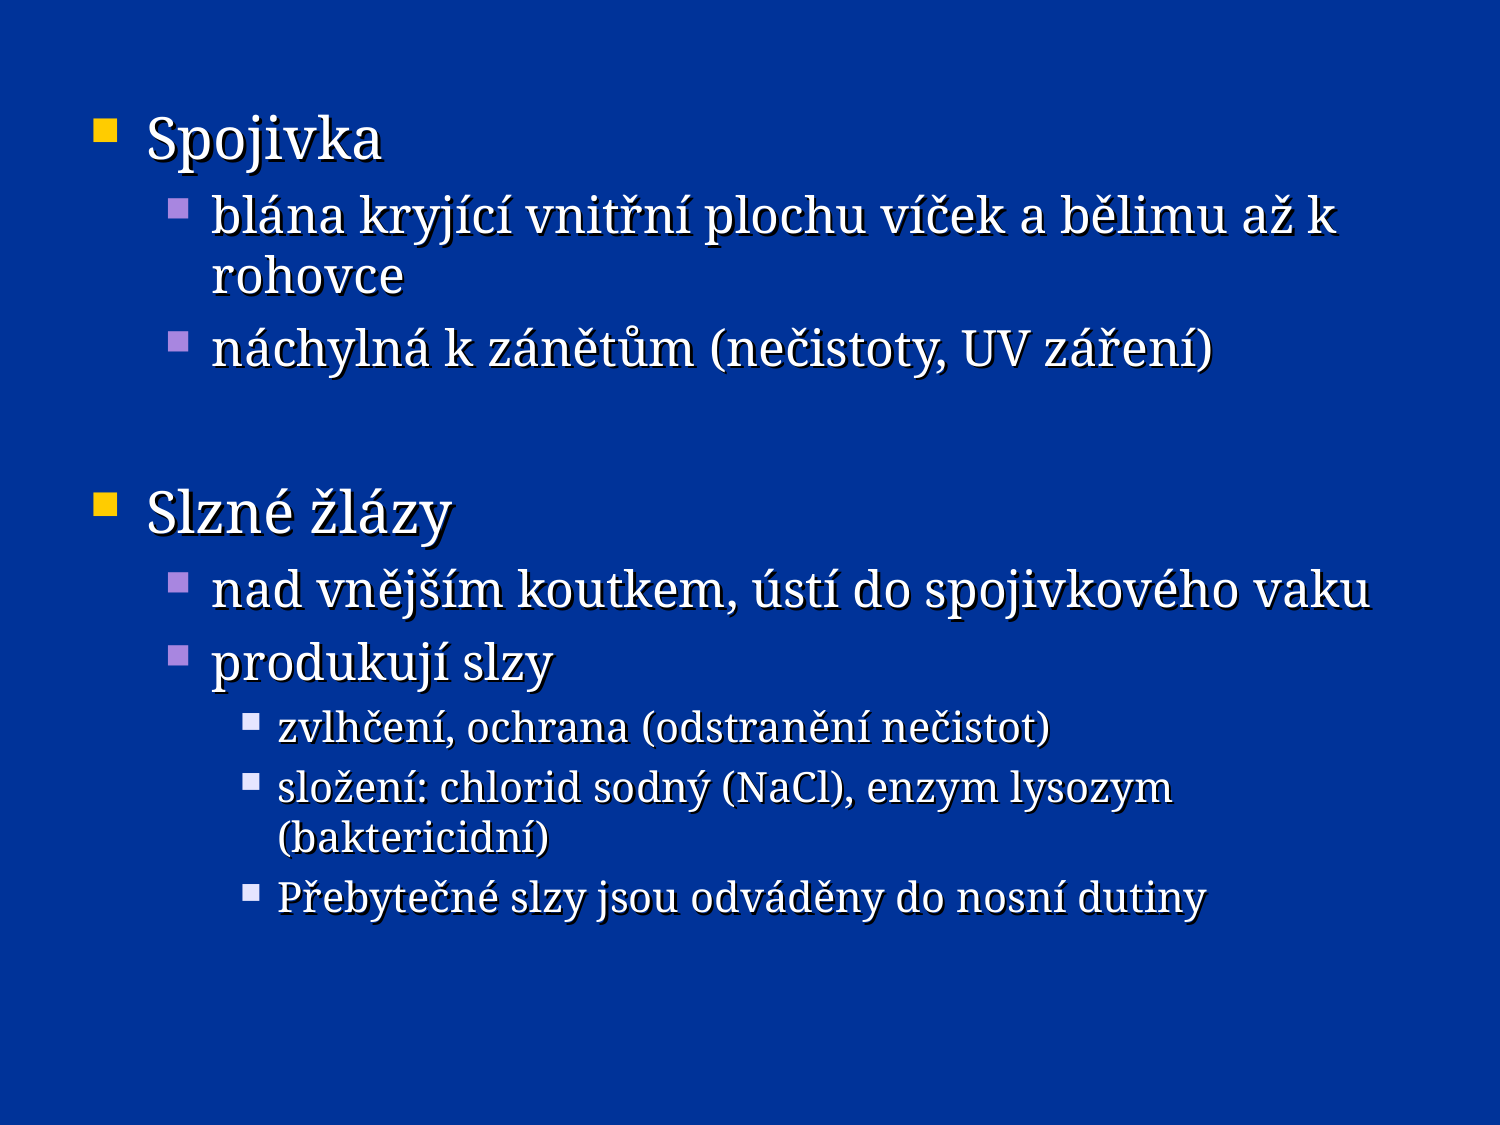

# Spojivka
blána kryjící vnitřní plochu víček a bělimu až k rohovce
náchylná k zánětům (nečistoty, UV záření)
Slzné žlázy
nad vnějším koutkem, ústí do spojivkového vaku
produkují slzy
zvlhčení, ochrana (odstranění nečistot)
složení: chlorid sodný (NaCl), enzym lysozym (baktericidní)
Přebytečné slzy jsou odváděny do nosní dutiny